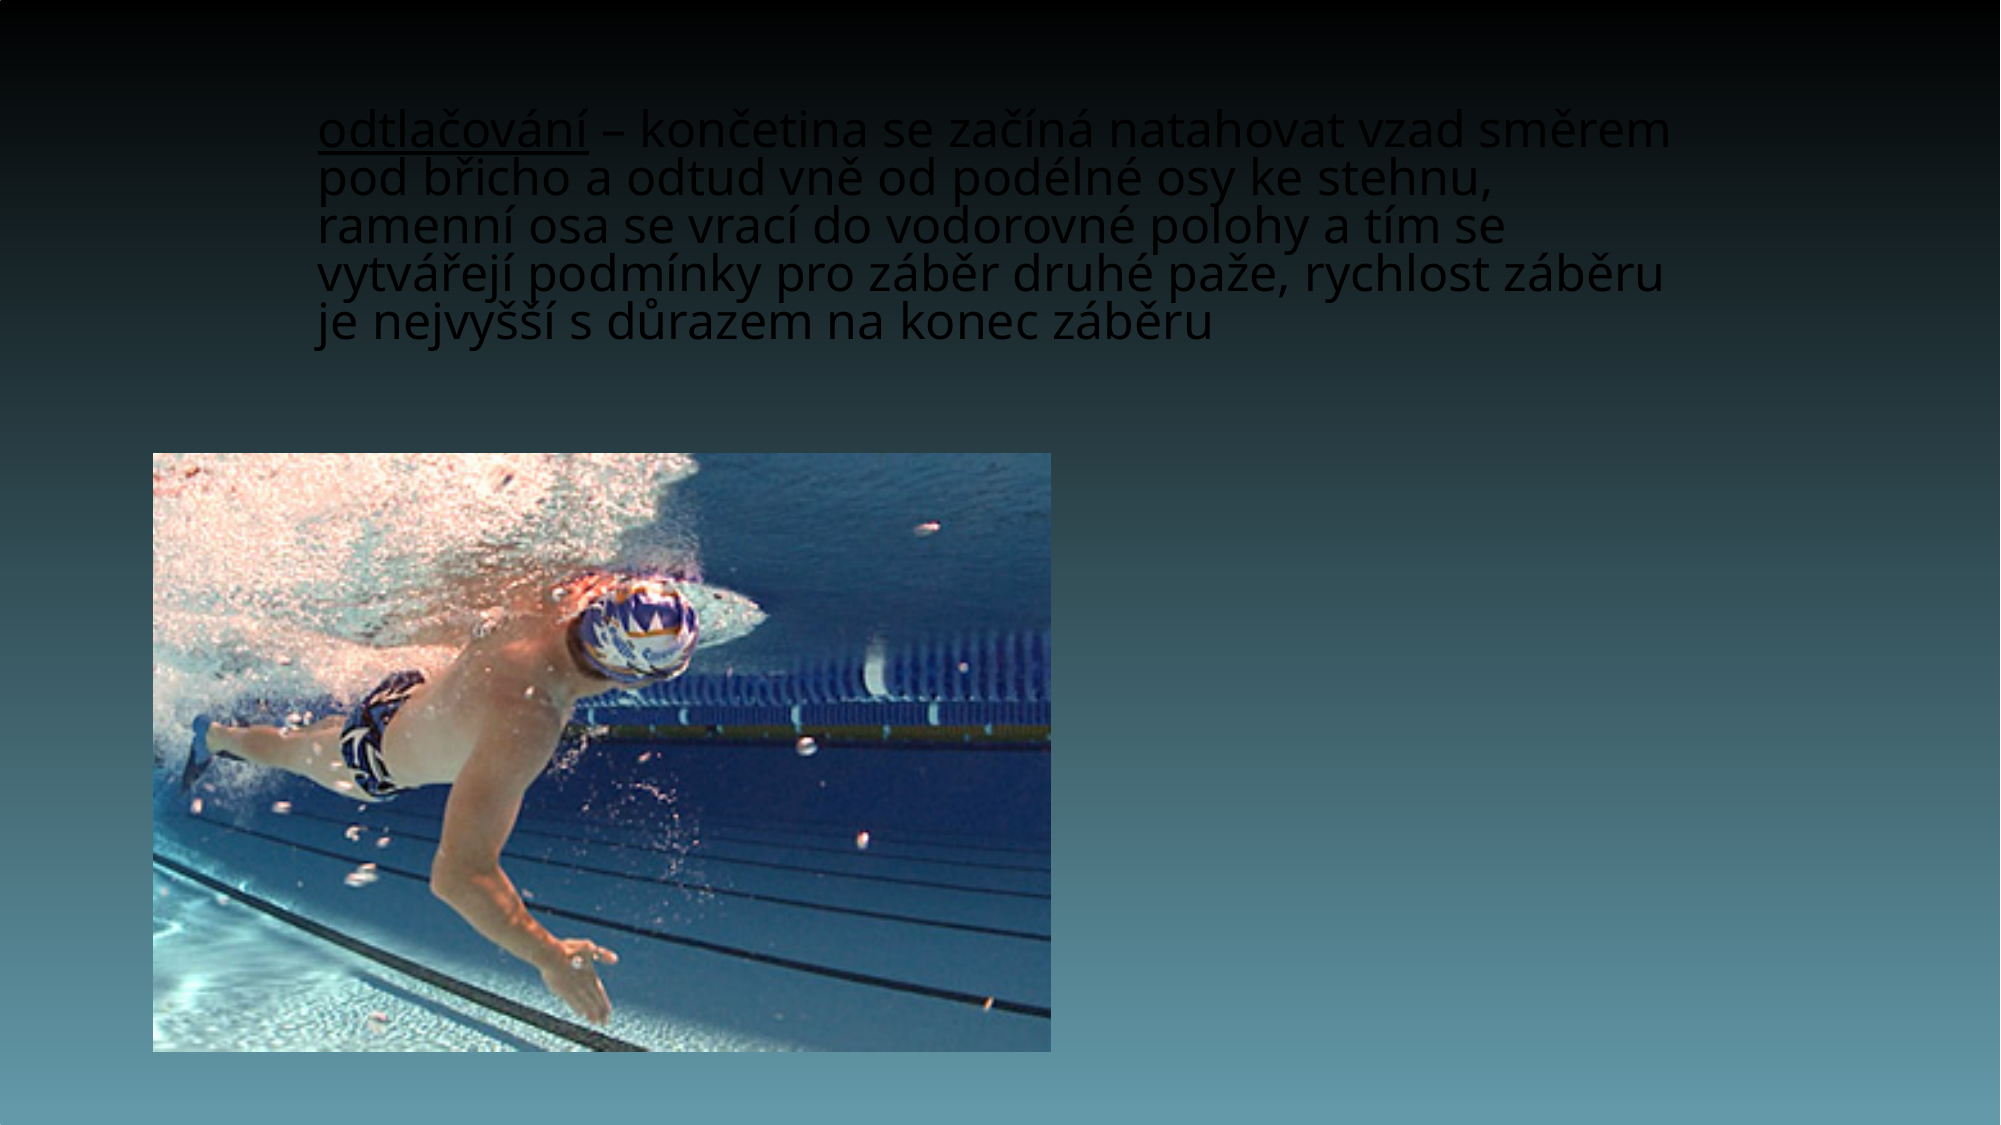

odtlačování – končetina se začíná natahovat vzad směrem pod břicho a odtud vně od podélné osy ke stehnu, ramenní osa se vrací do vodorovné polohy a tím se vytvářejí podmínky pro záběr druhé paže, rychlost záběru je nejvyšší s důrazem na konec záběru